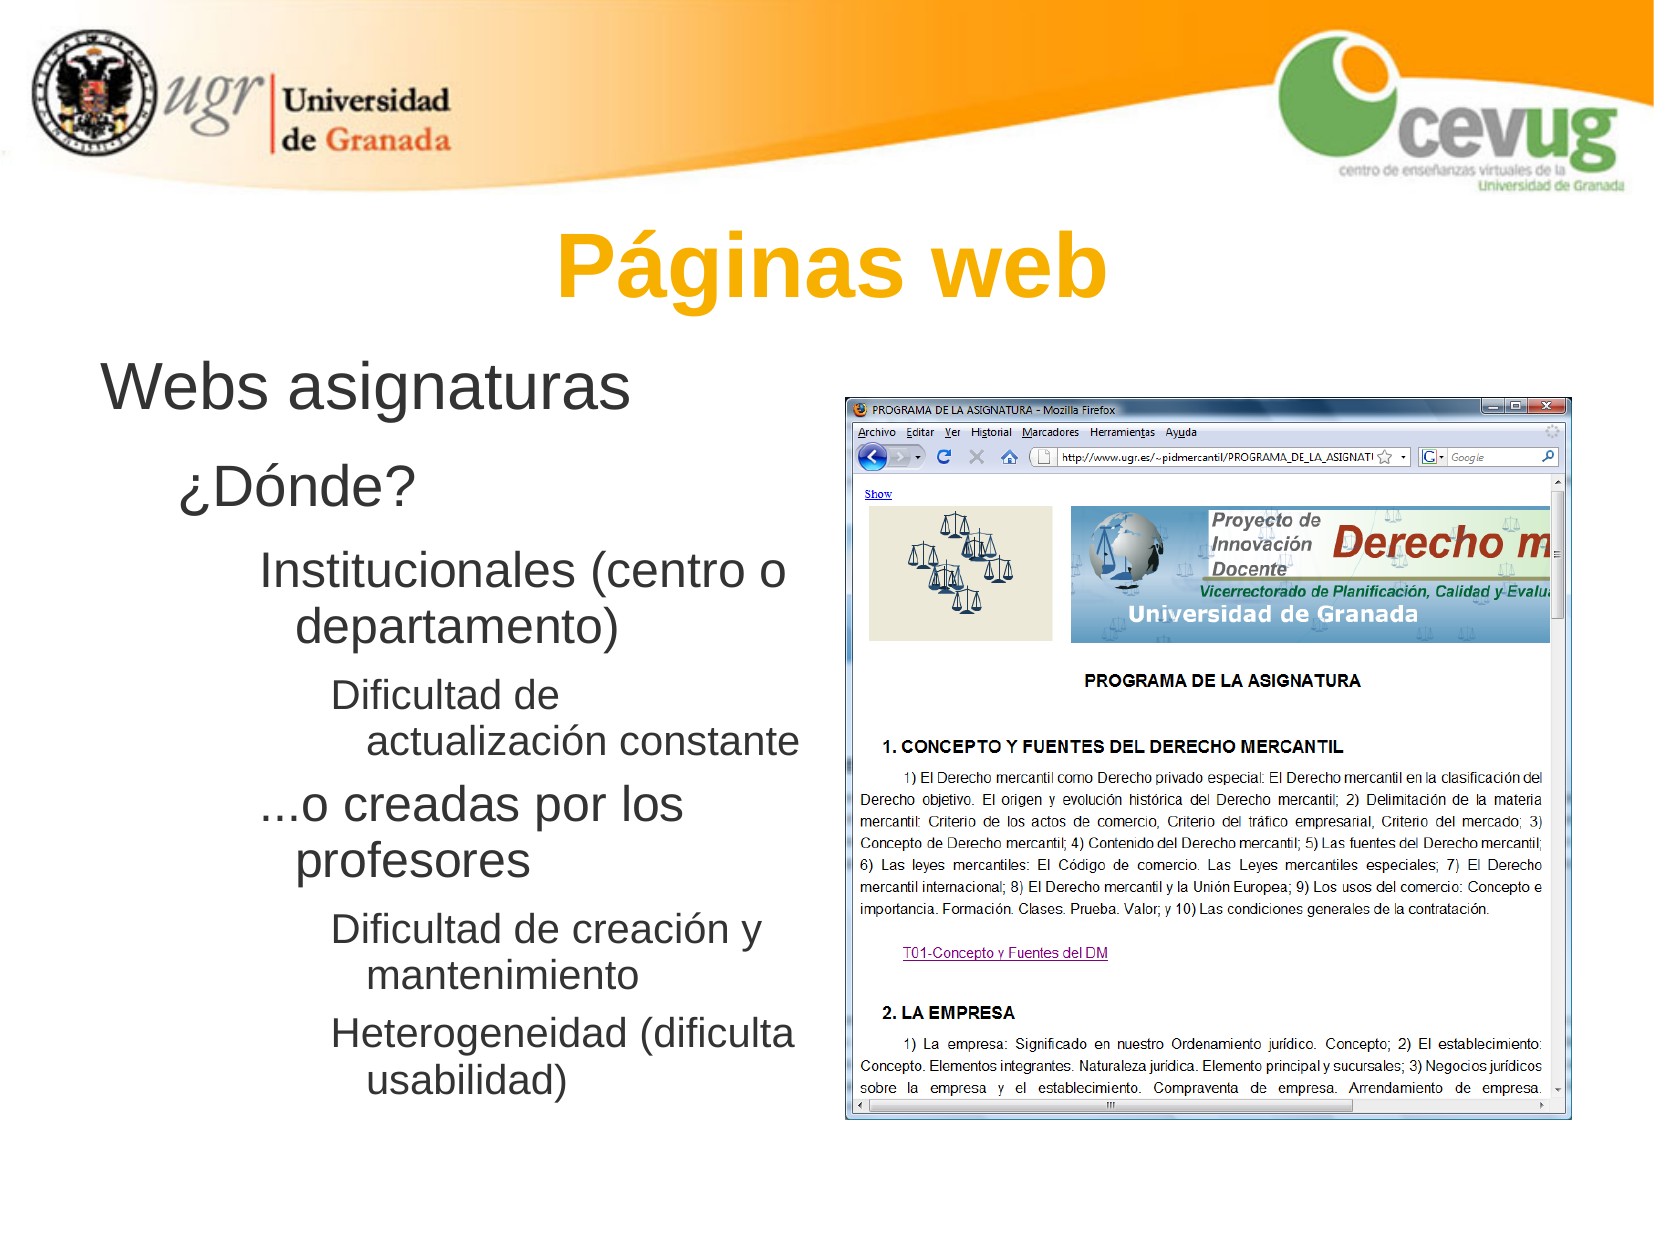

# Páginas web
Webs asignaturas
¿Dónde?
Institucionales (centro o departamento)
Dificultad de actualización constante
...o creadas por los profesores
Dificultad de creación y mantenimiento
Heterogeneidad (dificulta usabilidad)